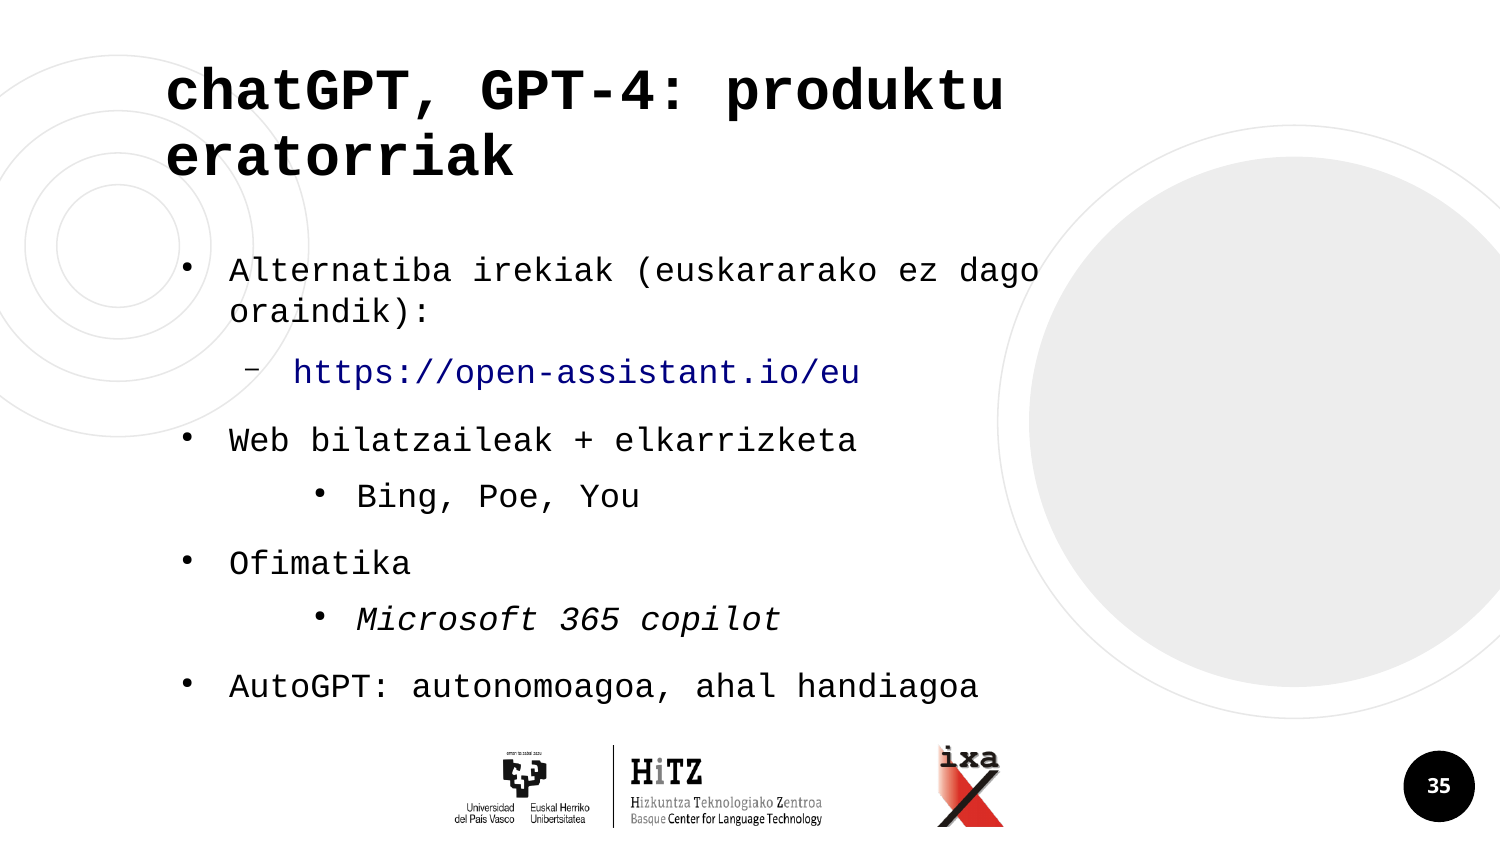

chatGPT, GPT-4: produktu eratorriak
# Alternatiba irekiak (euskararako ez dago oraindik):
https://open-assistant.io/eu
Web bilatzaileak + elkarrizketa
Bing, Poe, You
Ofimatika
Microsoft 365 copilot
AutoGPT: autonomoagoa, ahal handiagoa